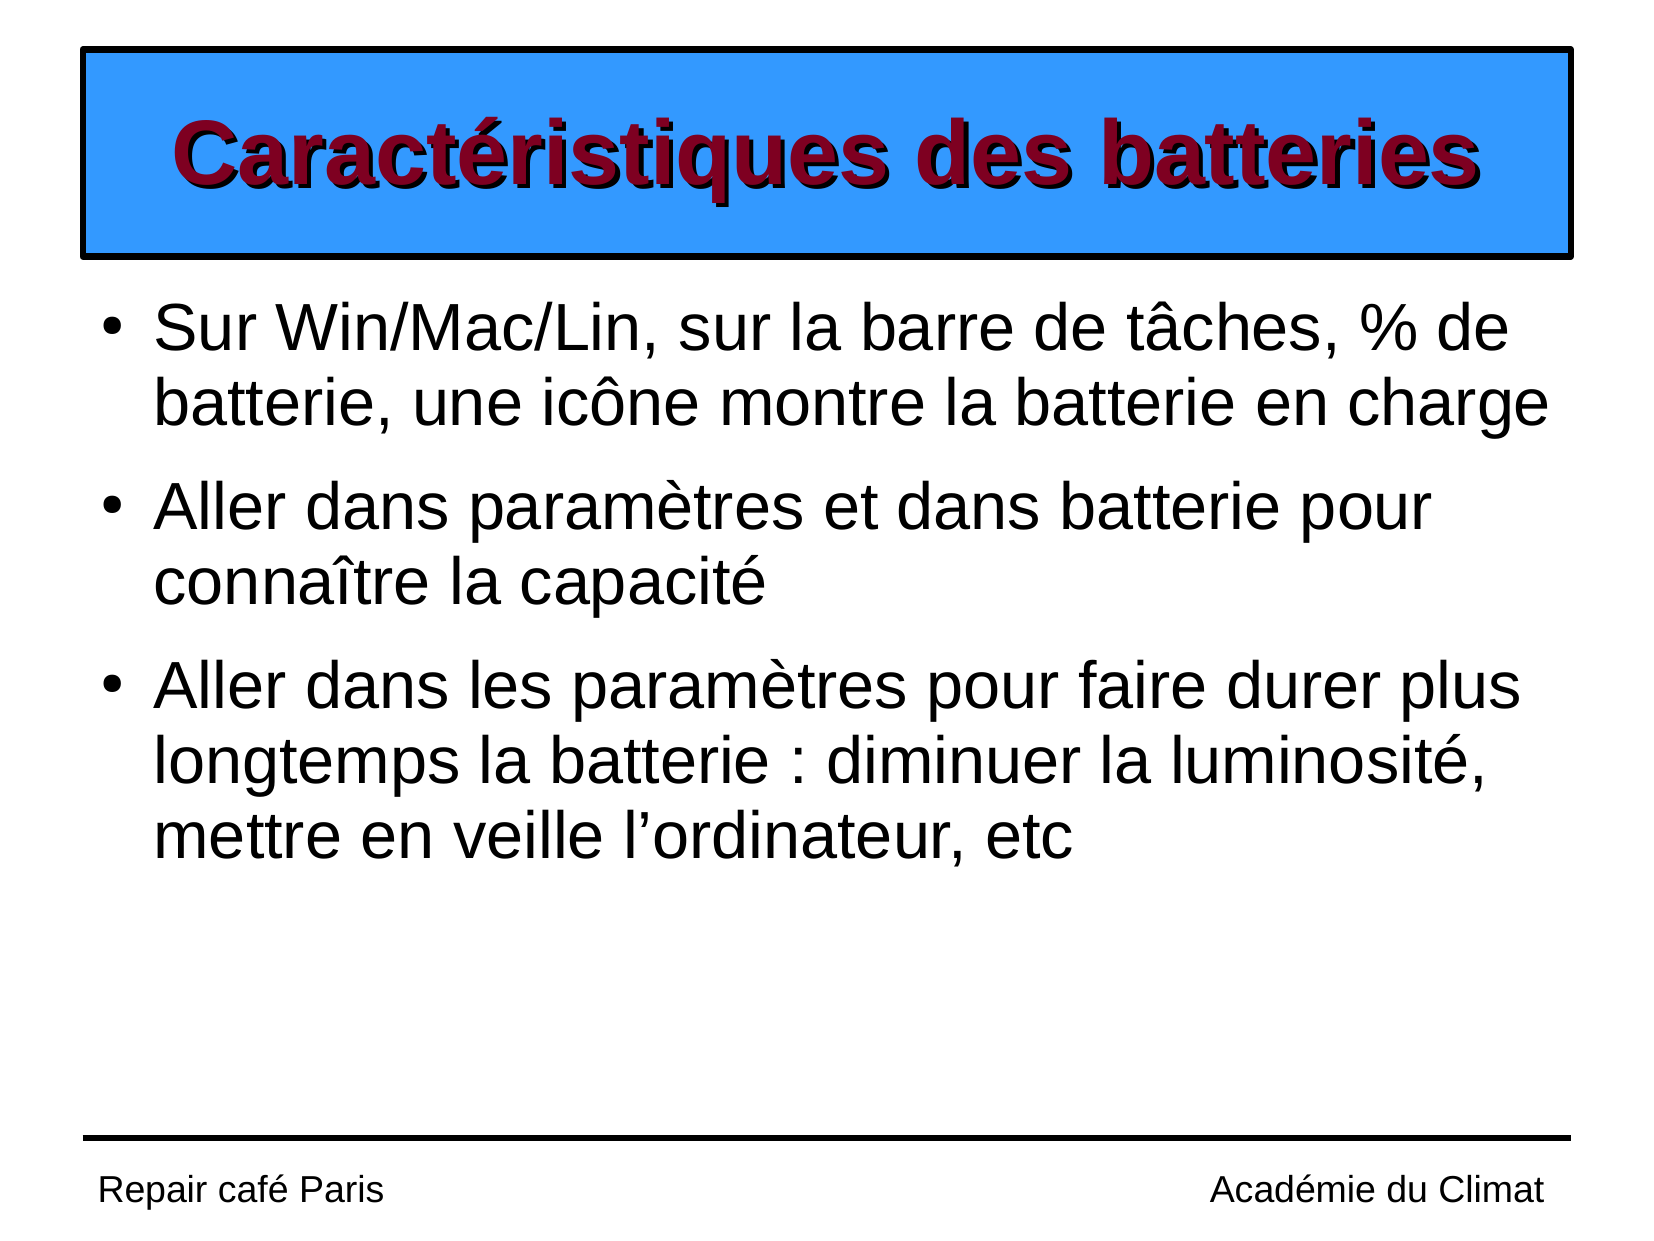

# Caractéristiques des batteries
Sur Win/Mac/Lin, sur la barre de tâches, % de batterie, une icône montre la batterie en charge
Aller dans paramètres et dans batterie pour connaître la capacité
Aller dans les paramètres pour faire durer plus longtemps la batterie : diminuer la luminosité, mettre en veille l’ordinateur, etc
Repair café Paris	Académie du Climat